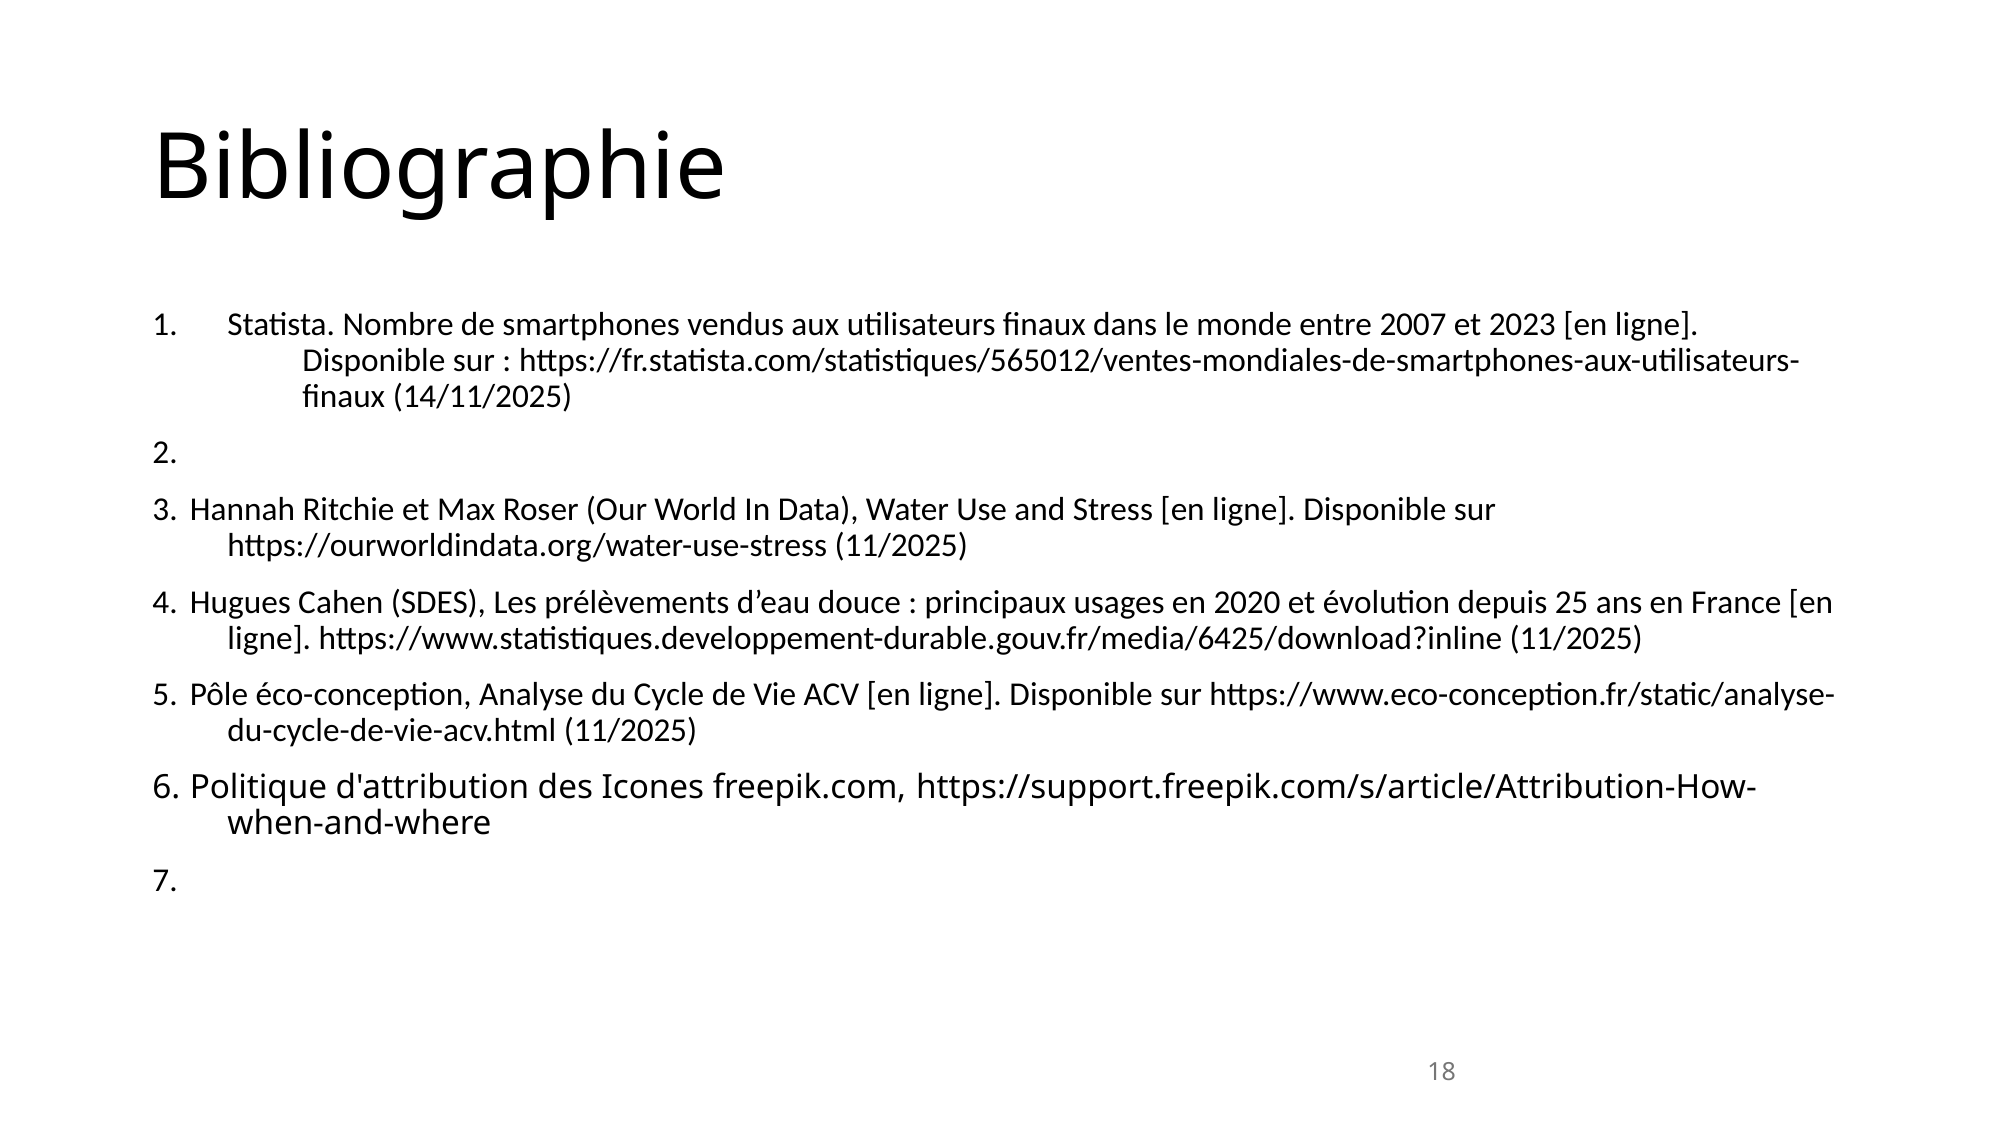

# Bibliographie
Statista. Nombre de smartphones vendus aux utilisateurs finaux dans le monde entre 2007 et 2023 [en ligne]. Disponible sur : https://fr.statista.com/statistiques/565012/ventes-mondiales-de-smartphones-aux-utilisateurs-finaux (14/11/2025)
Hannah Ritchie et Max Roser (Our World In Data), Water Use and Stress [en ligne]. Disponible sur https://ourworldindata.org/water-use-stress (11/2025)
Hugues Cahen (SDES), Les prélèvements d’eau douce : principaux usages en 2020 et évolution depuis 25 ans en France [en ligne]. https://www.statistiques.developpement-durable.gouv.fr/media/6425/download?inline (11/2025)
Pôle éco-conception, Analyse du Cycle de Vie ACV [en ligne]. Disponible sur https://www.eco-conception.fr/static/analyse-du-cycle-de-vie-acv.html (11/2025)
Politique d'attribution des Icones freepik.com, https://support.freepik.com/s/article/Attribution-How-when-and-where